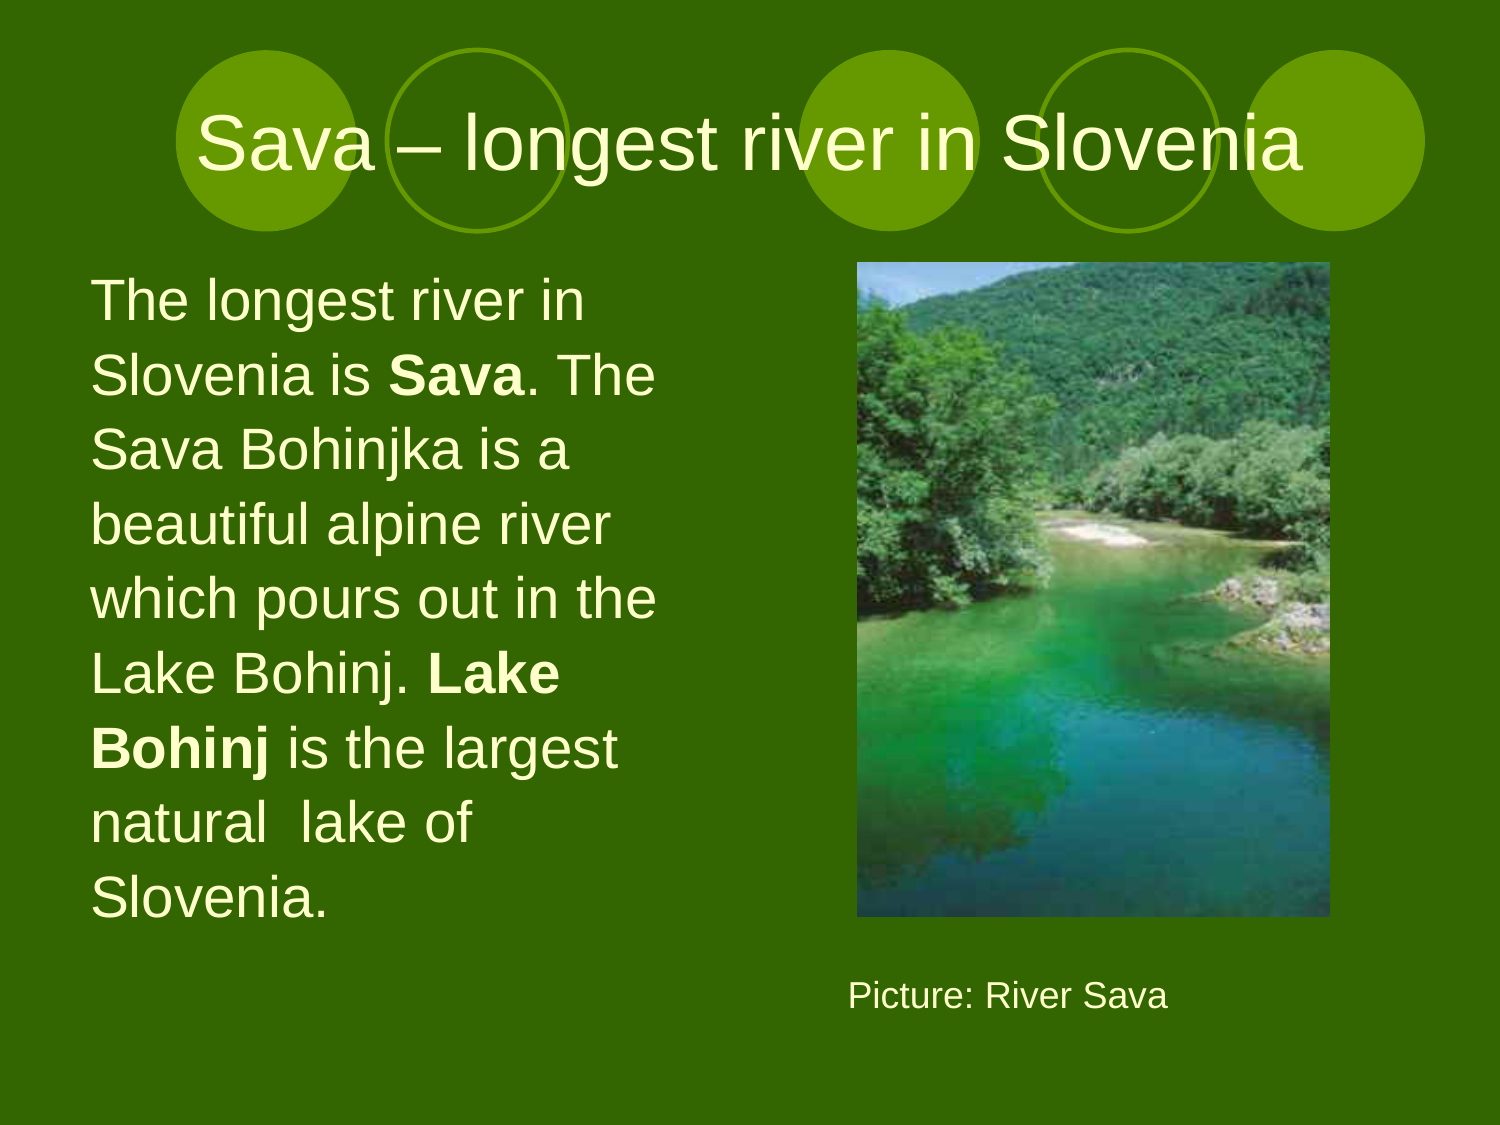

# Sava – longest river in Slovenia
The longest river in
Slovenia is Sava. The
Sava Bohinjka is a
beautiful alpine river
which pours out in the
Lake Bohinj. Lake
Bohinj is the largest
natural lake of
Slovenia.
Picture: River Sava